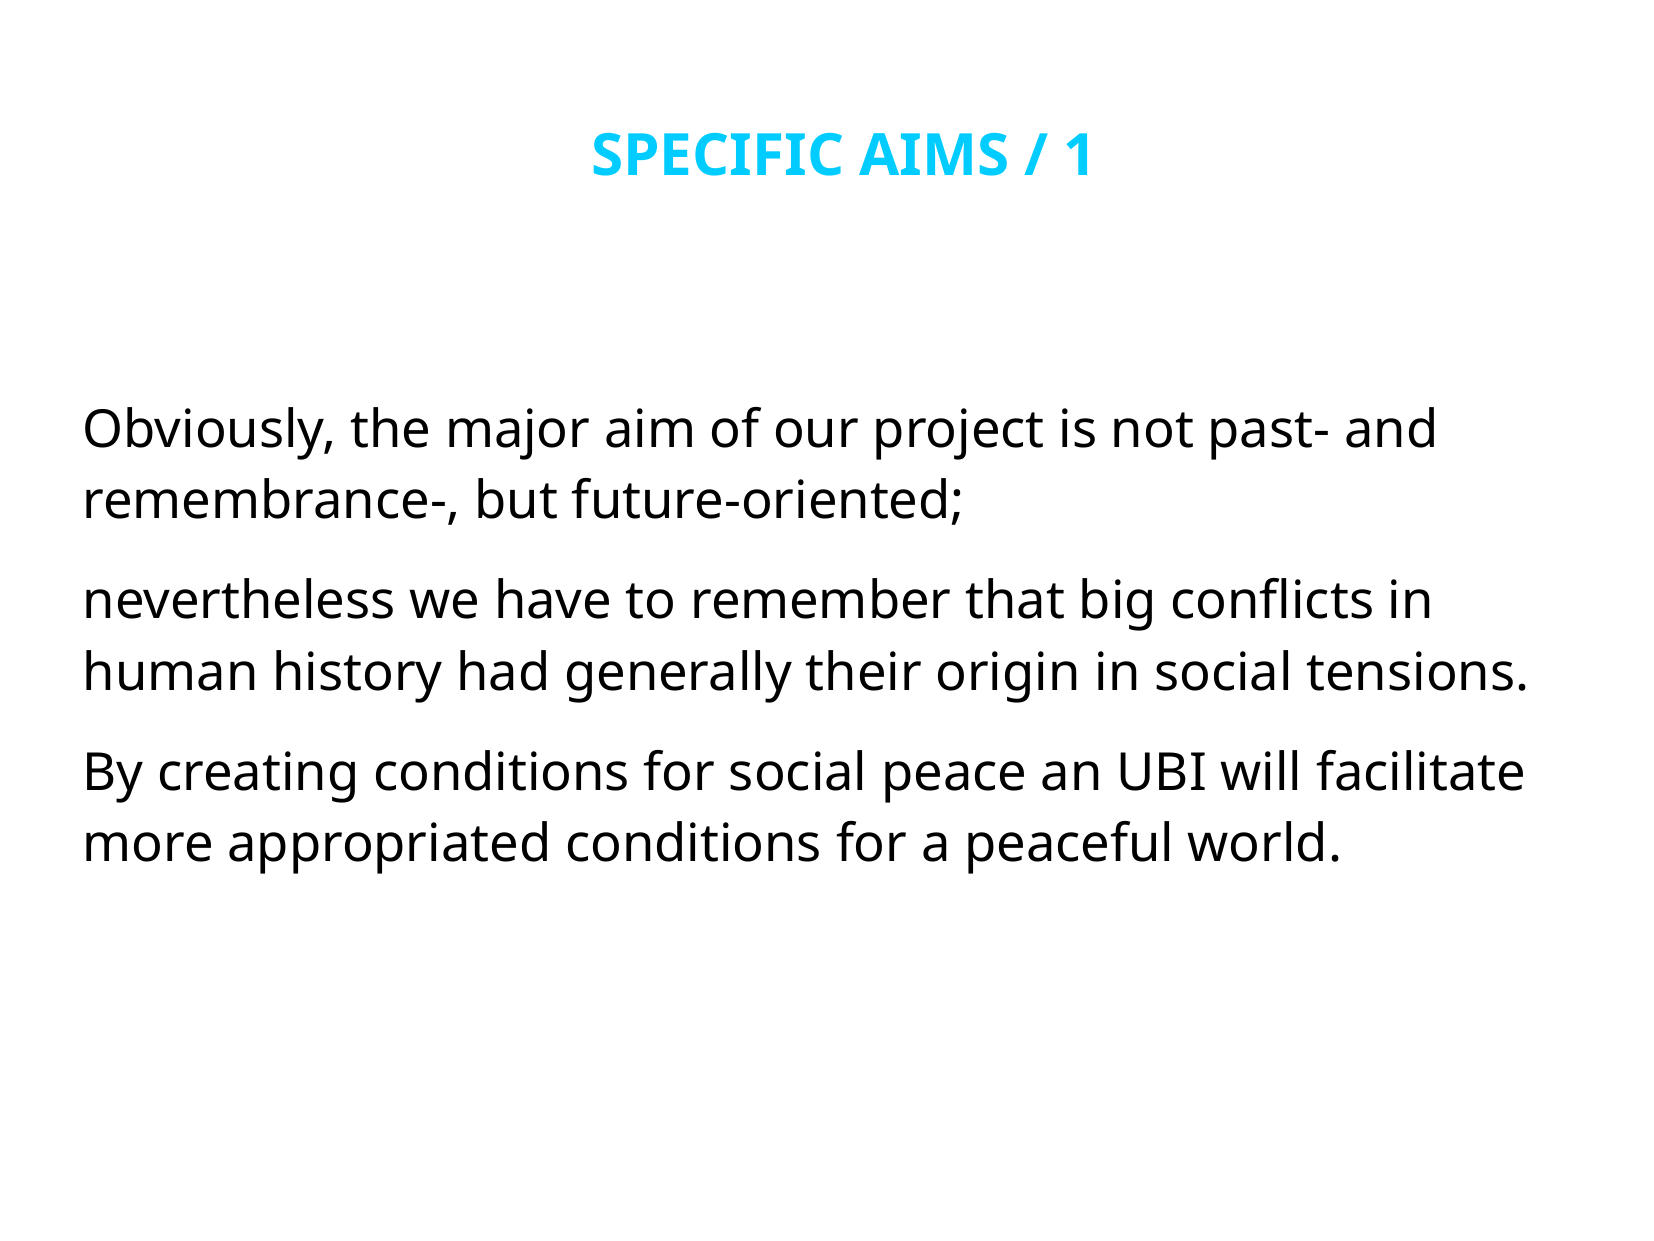

# SPECIFIC AIMS / 1
Obviously, the major aim of our project is not past- and remembrance-, but future-oriented;
nevertheless we have to remember that big conflicts in human history had generally their origin in social tensions.
By creating conditions for social peace an UBI will facilitate more appropriated conditions for a peaceful world.